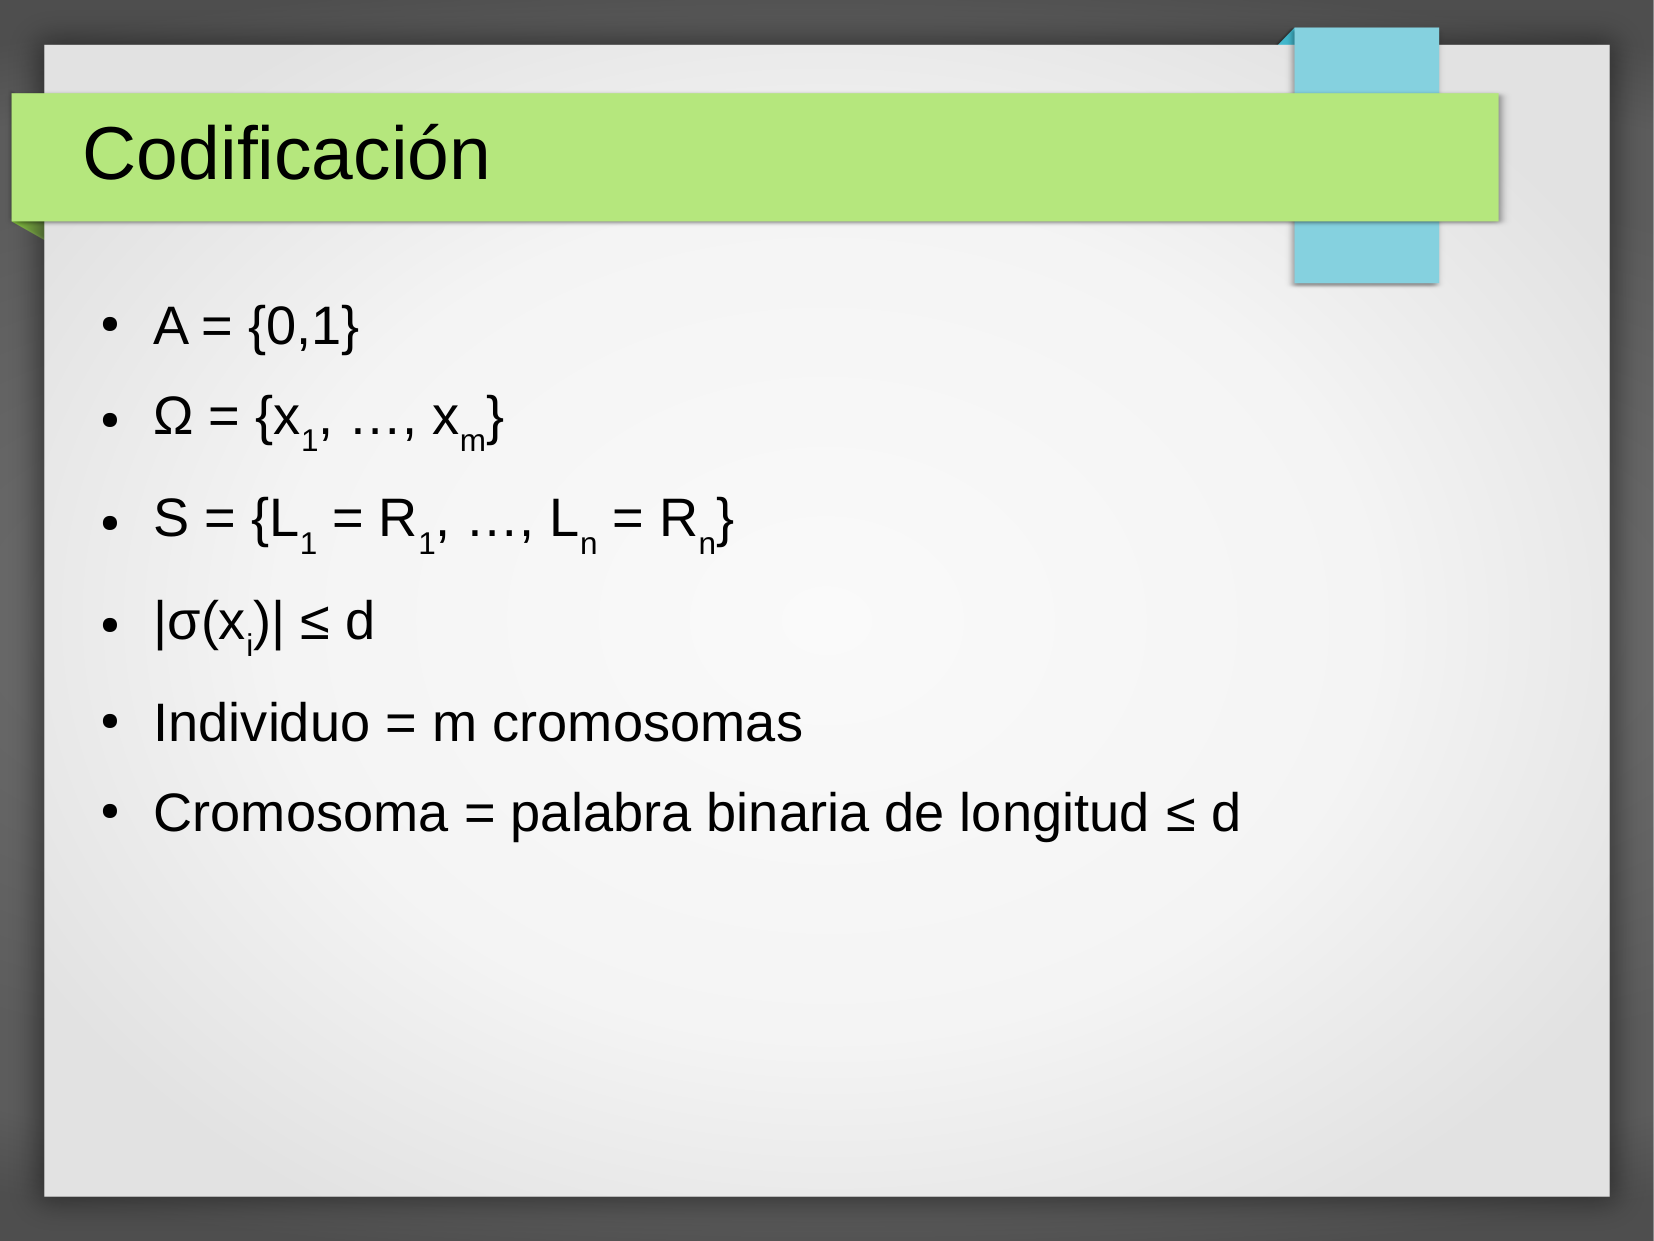

# Codificación
A = {0,1}
Ω = {x1, …, xm}
S = {L1 = R1, …, Ln = Rn}
|σ(xi)| ≤ d
Individuo = m cromosomas
Cromosoma = palabra binaria de longitud ≤ d